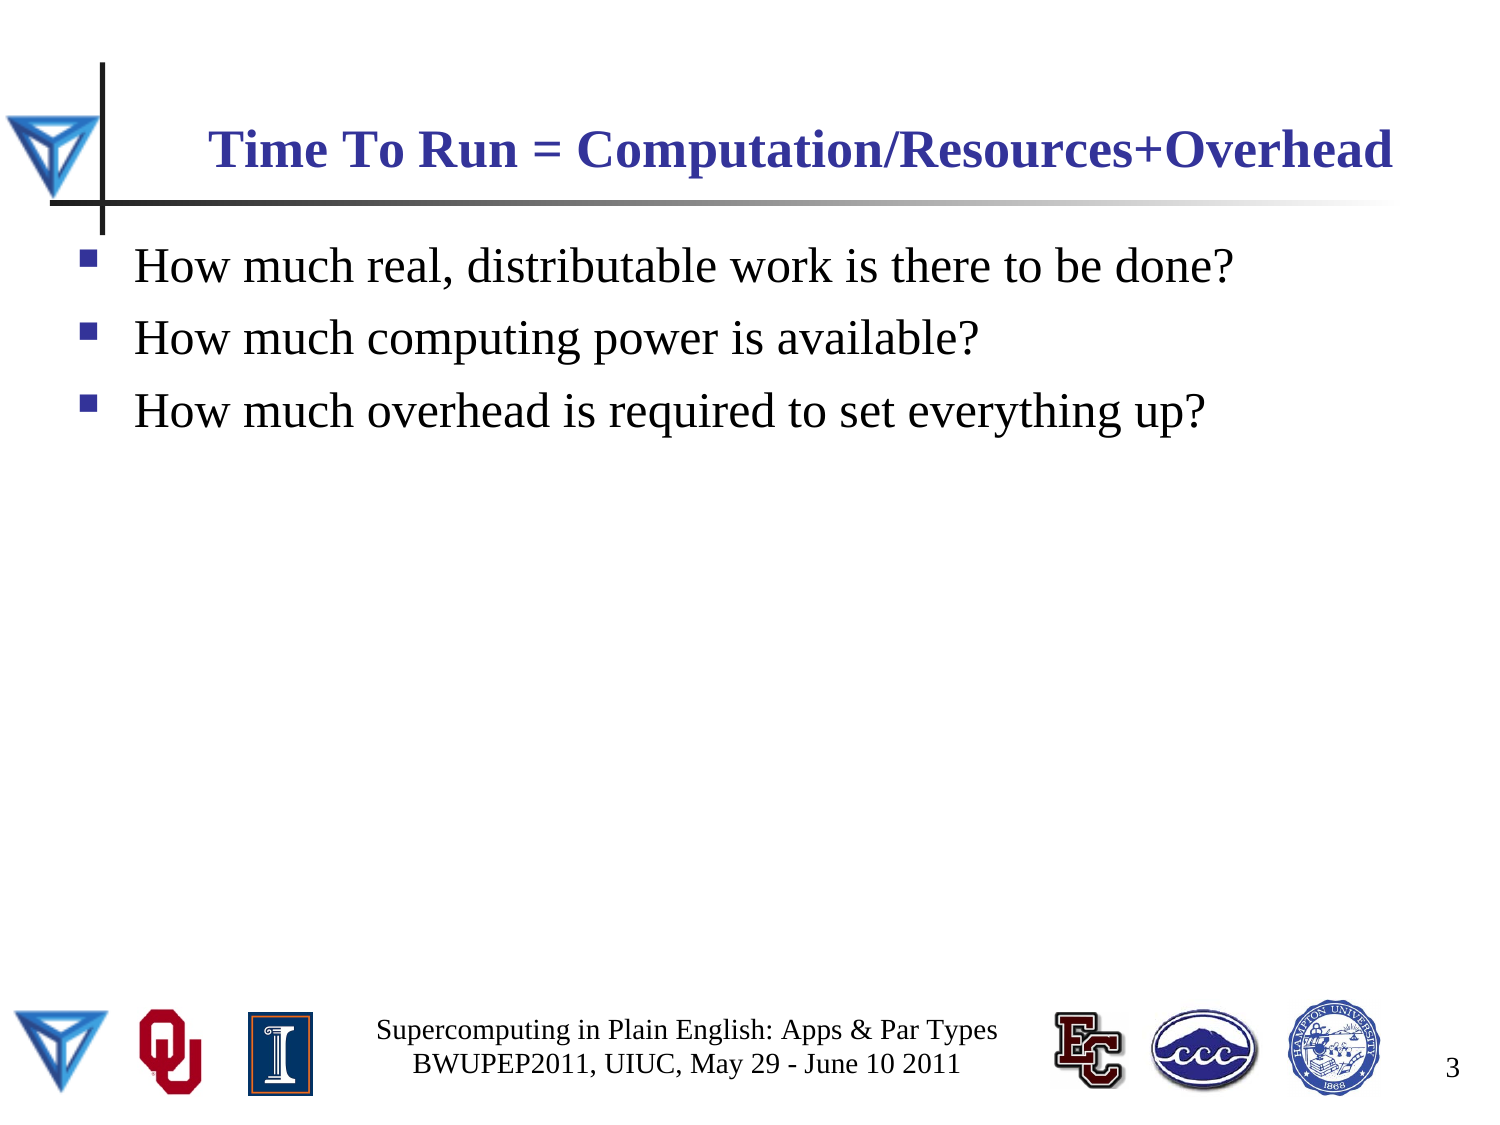

# Time To Run = Computation/Resources+Overhead
How much real, distributable work is there to be done?
How much computing power is available?
How much overhead is required to set everything up?
Supercomputing in Plain English: Apps & Par Types BWUPEP2011, UIUC, May 29 - June 10 2011